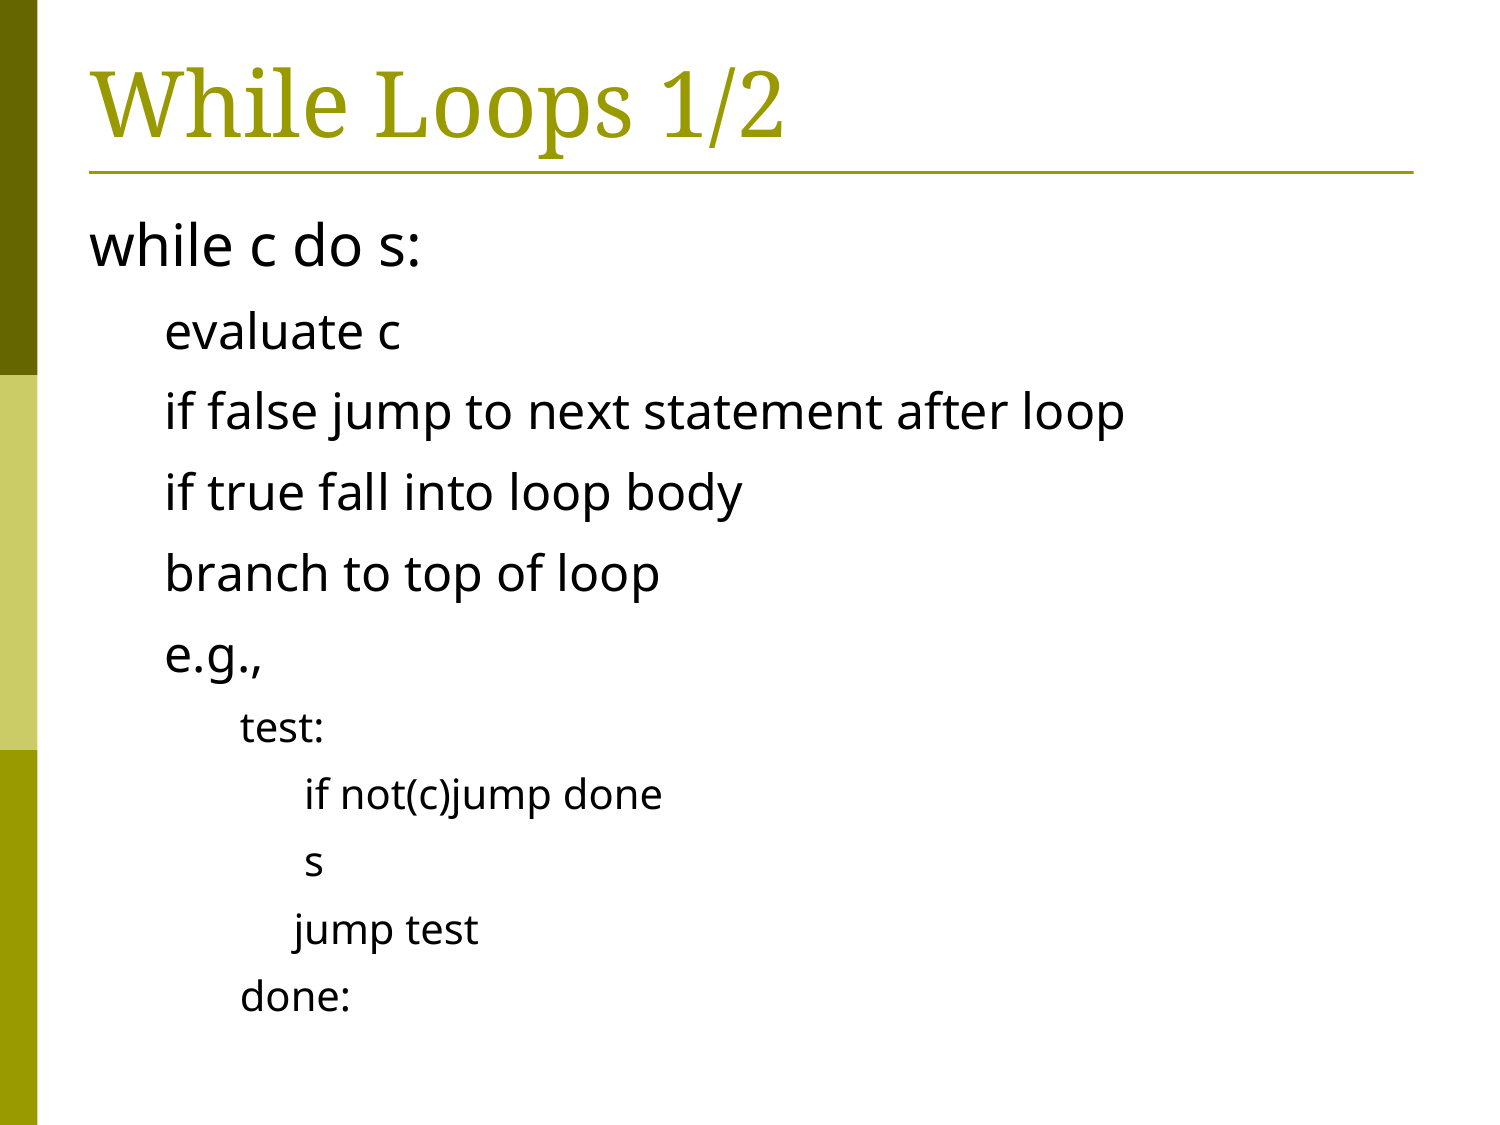

# While Loops 1/2
while c do s:
evaluate c
if false jump to next statement after loop
if true fall into loop body
branch to top of loop
e.g.,
test:
 if not(c)jump done
 s
 jump test
done: